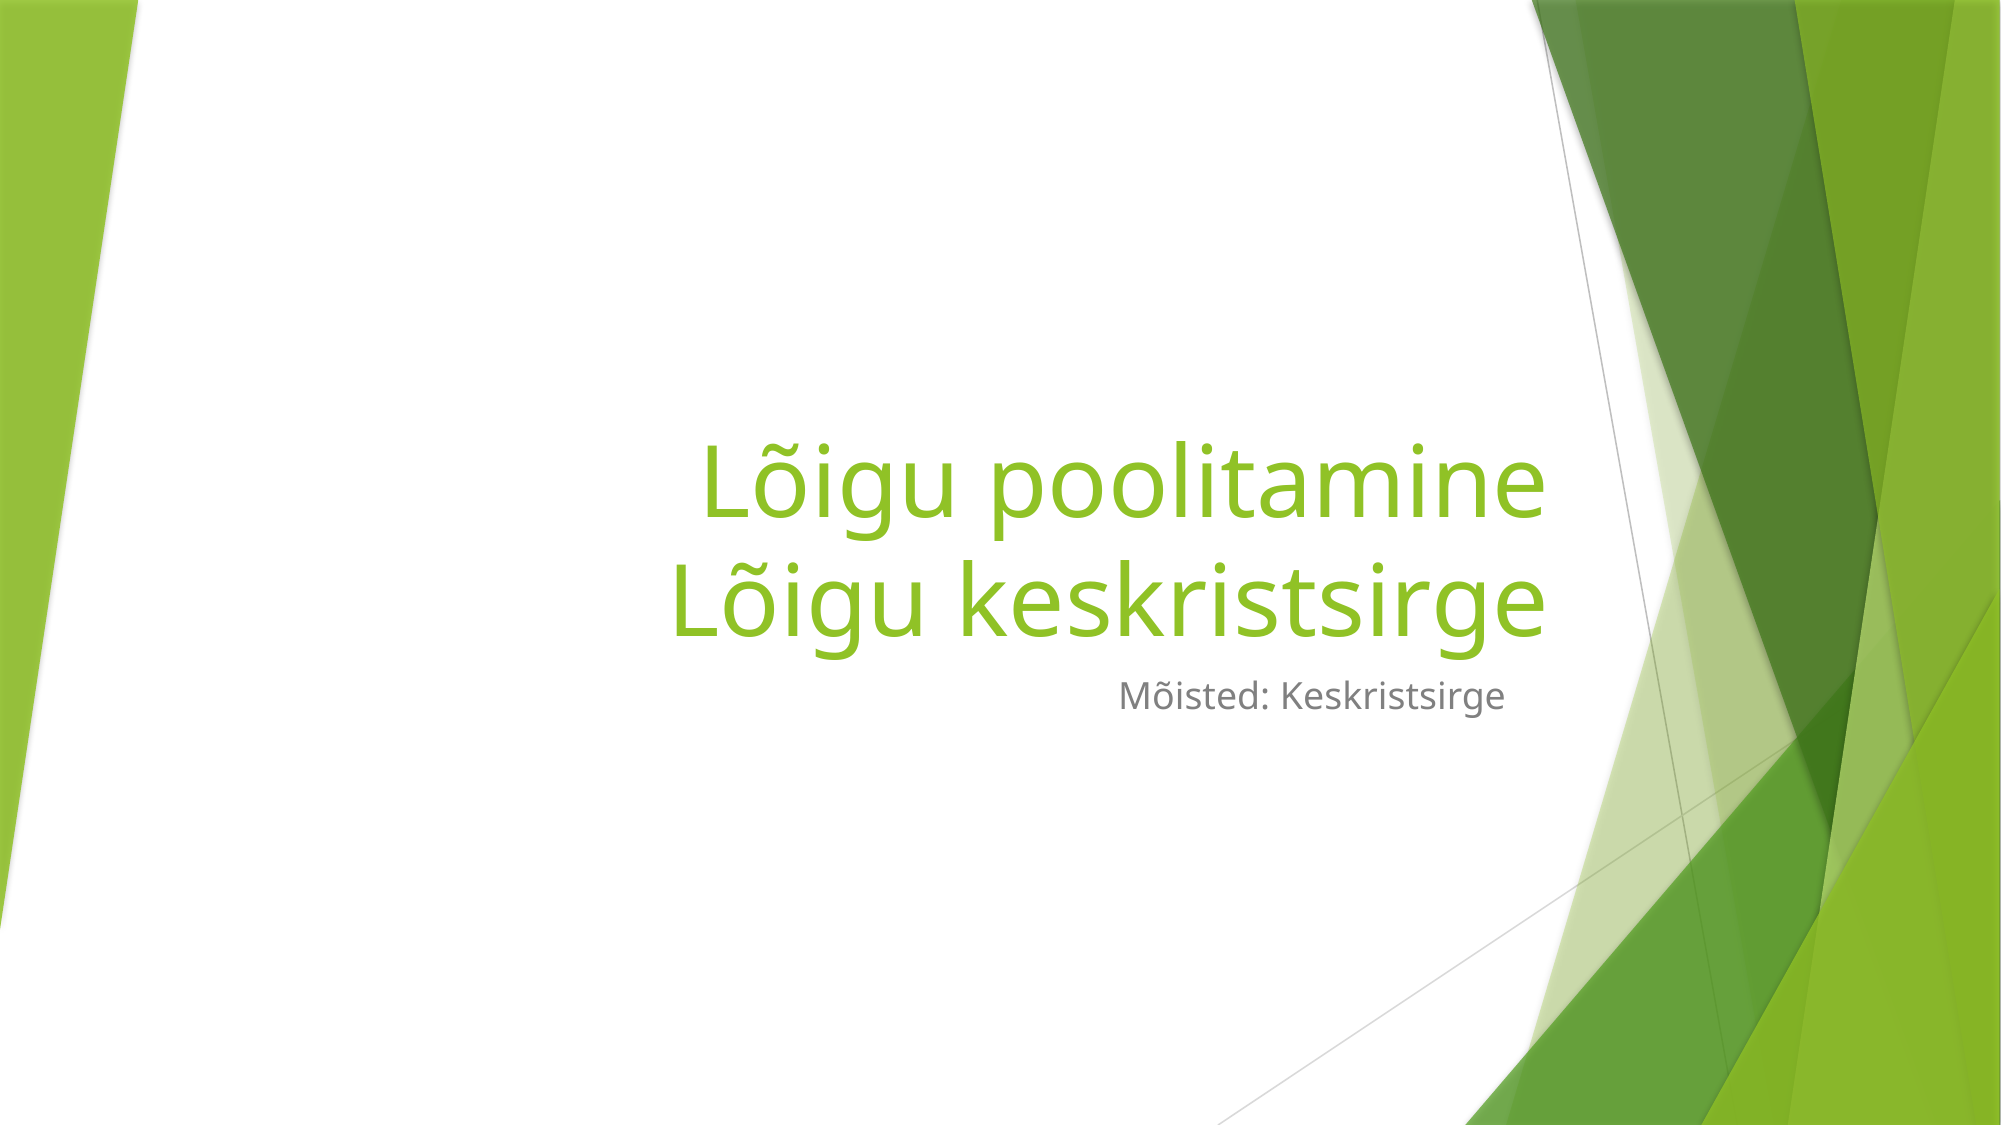

# Lõigu poolitamine Lõigu keskristsirge
Mõisted: Keskristsirge